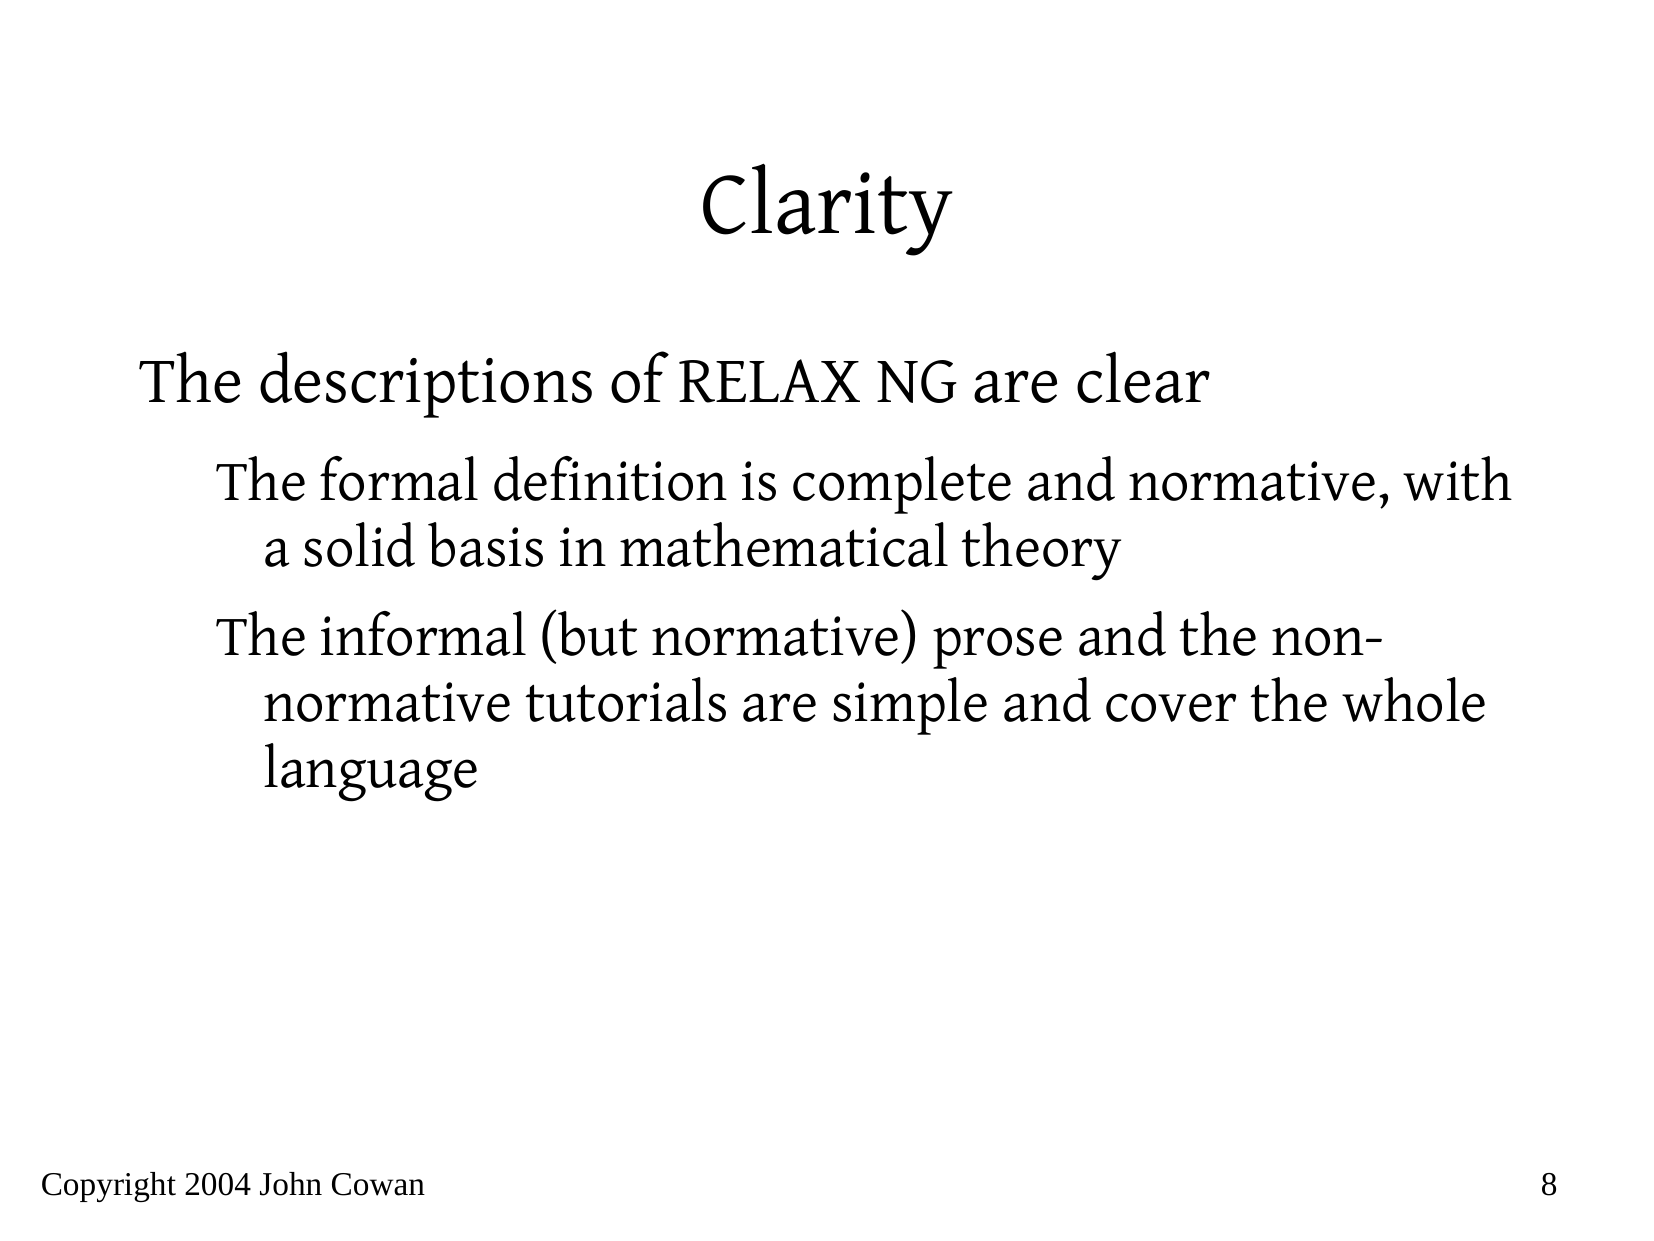

# Clarity
The descriptions of RELAX NG are clear
The formal definition is complete and normative, with a solid basis in mathematical theory
The informal (but normative) prose and the non-normative tutorials are simple and cover the whole language